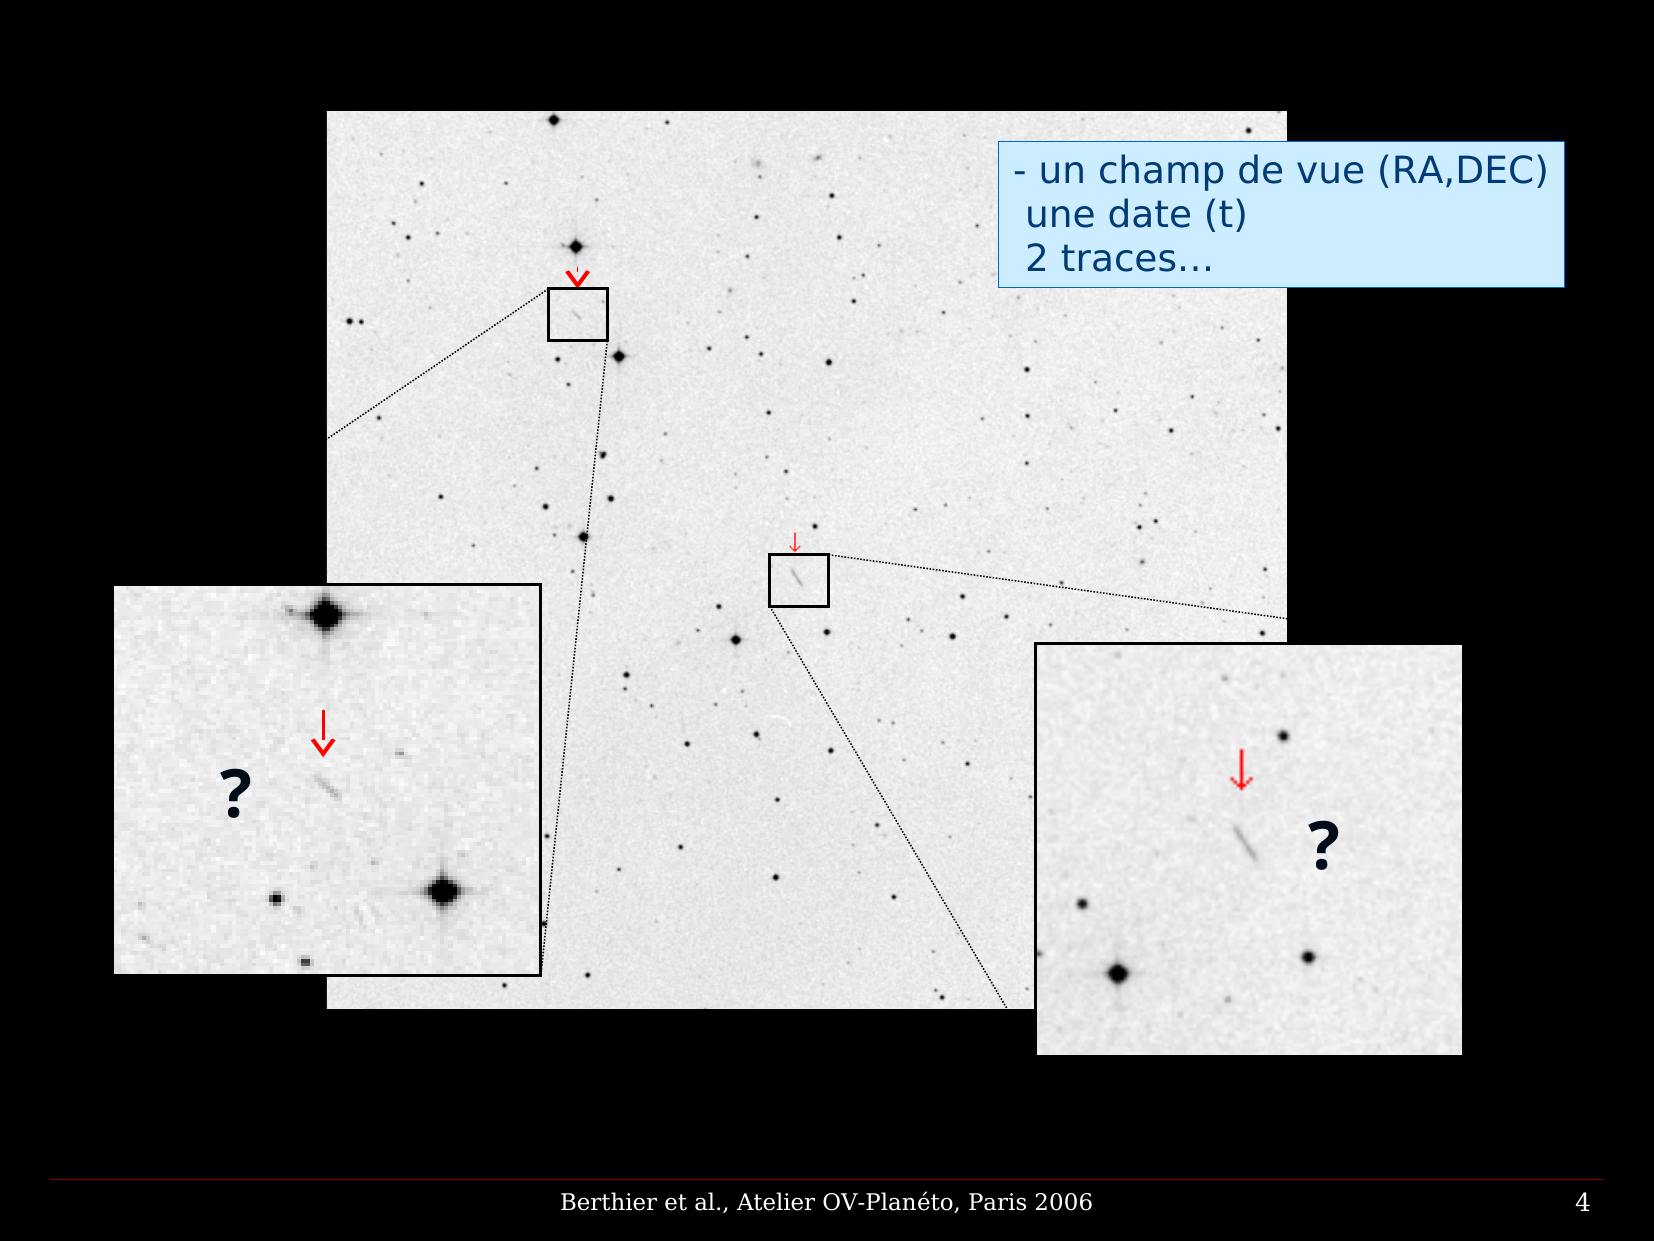

- un champ de vue (RA,DEC)
 une date (t)
 2 traces…
?
?
4